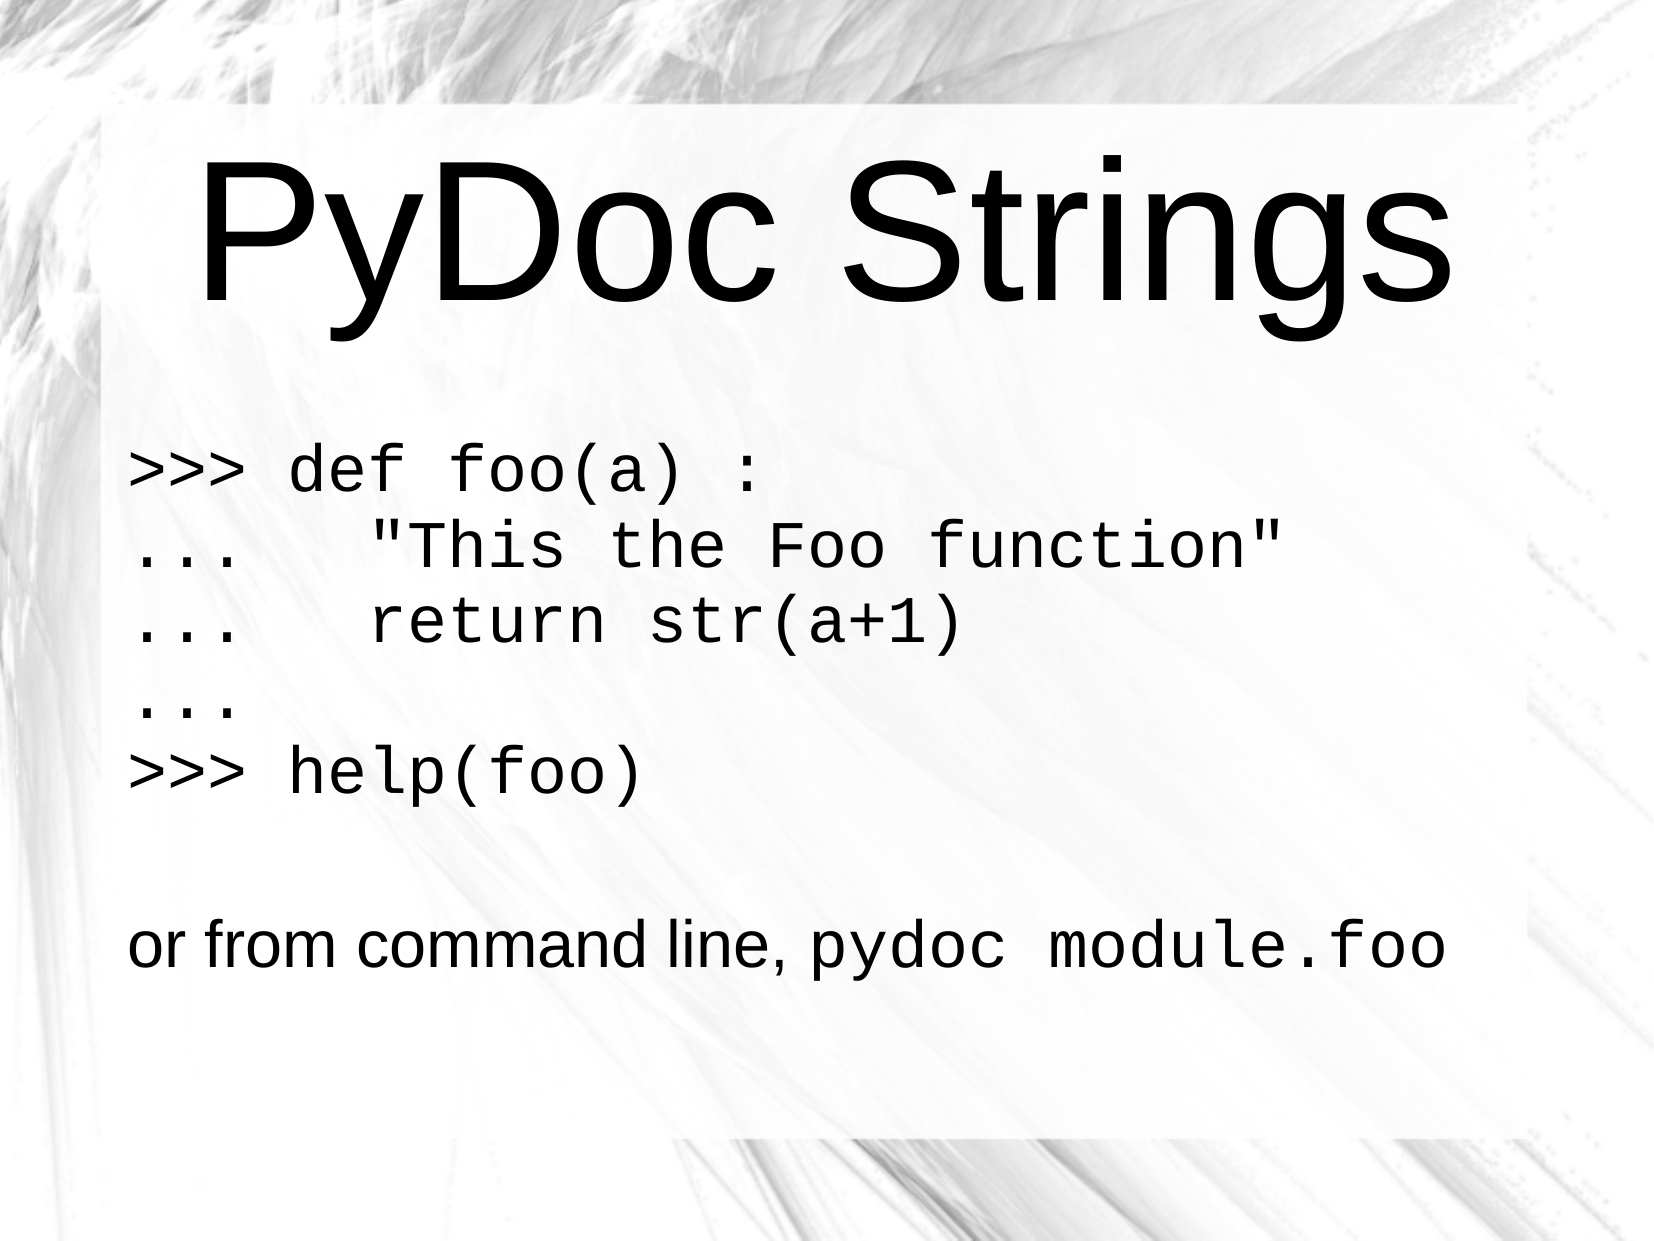

PyDoc Strings
>>> def foo(a) :
... "This the Foo function"
... return str(a+1)
...
>>> help(foo)
or from command line, pydoc module.foo